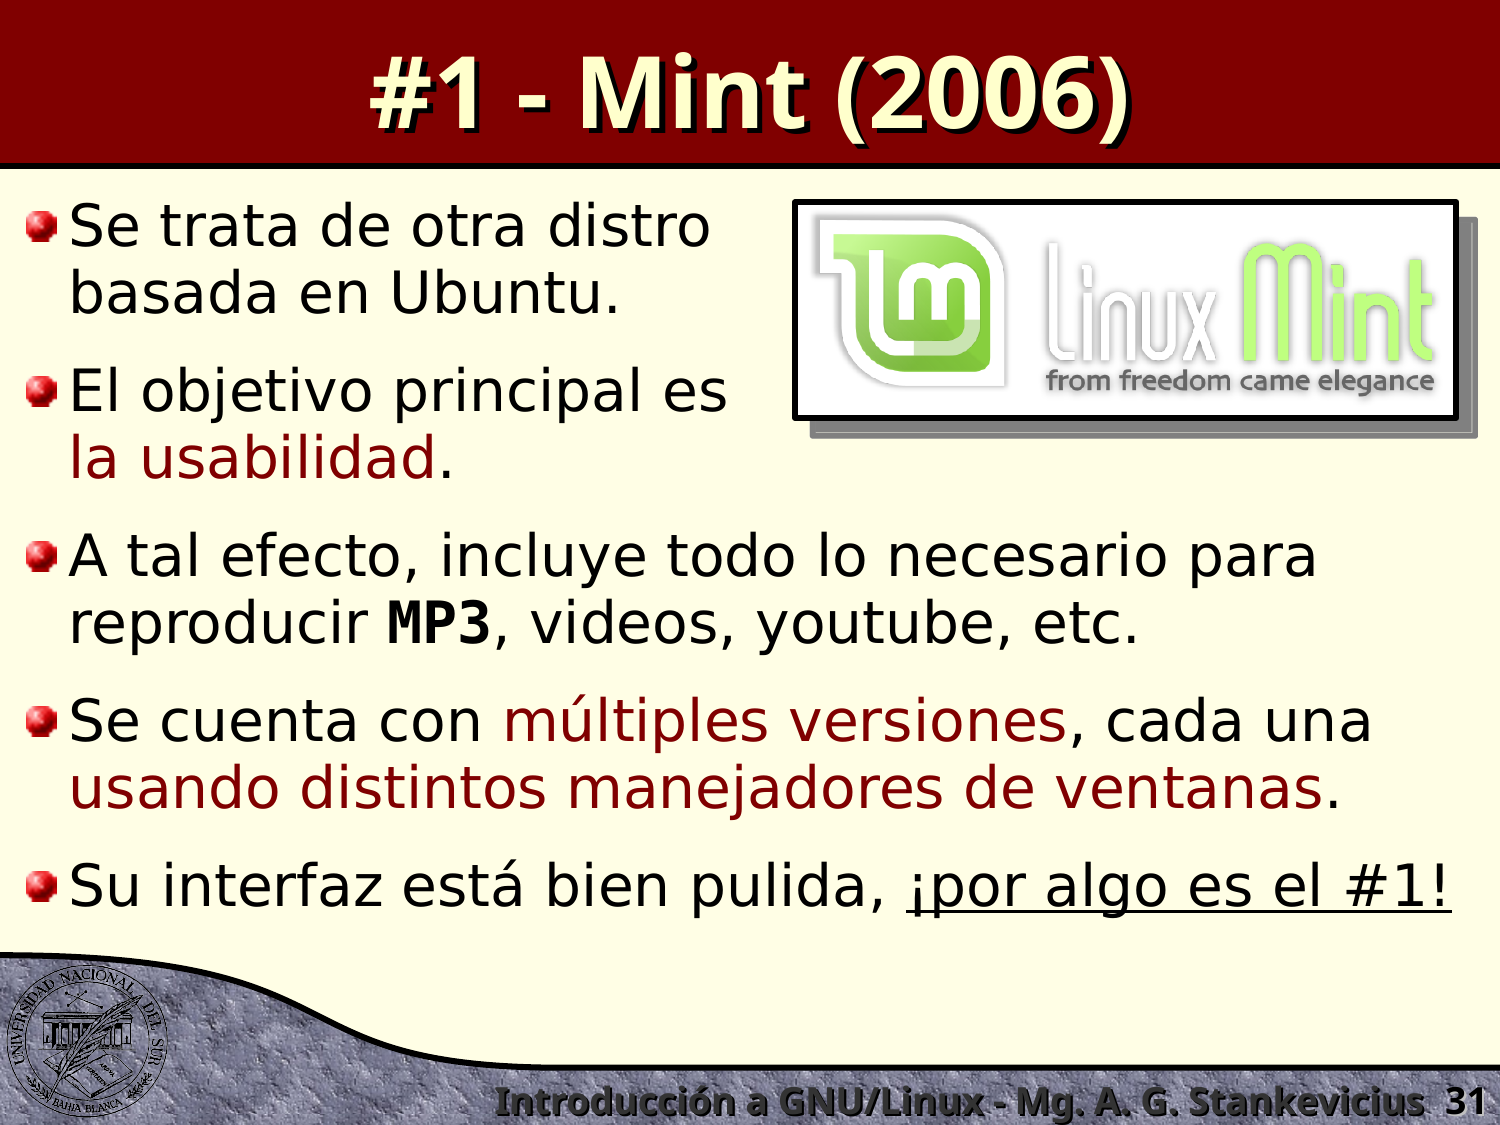

# #1 - Mint (2006)
Se trata de otra distro
basada en Ubuntu.
El objetivo principal es
la usabilidad.
A tal efecto, incluye todo lo necesario para reproducir MP3, videos, youtube, etc.
Se cuenta con múltiples versiones, cada una usando distintos manejadores de ventanas.
Su interfaz está bien pulida, ¡por algo es el #1!
31